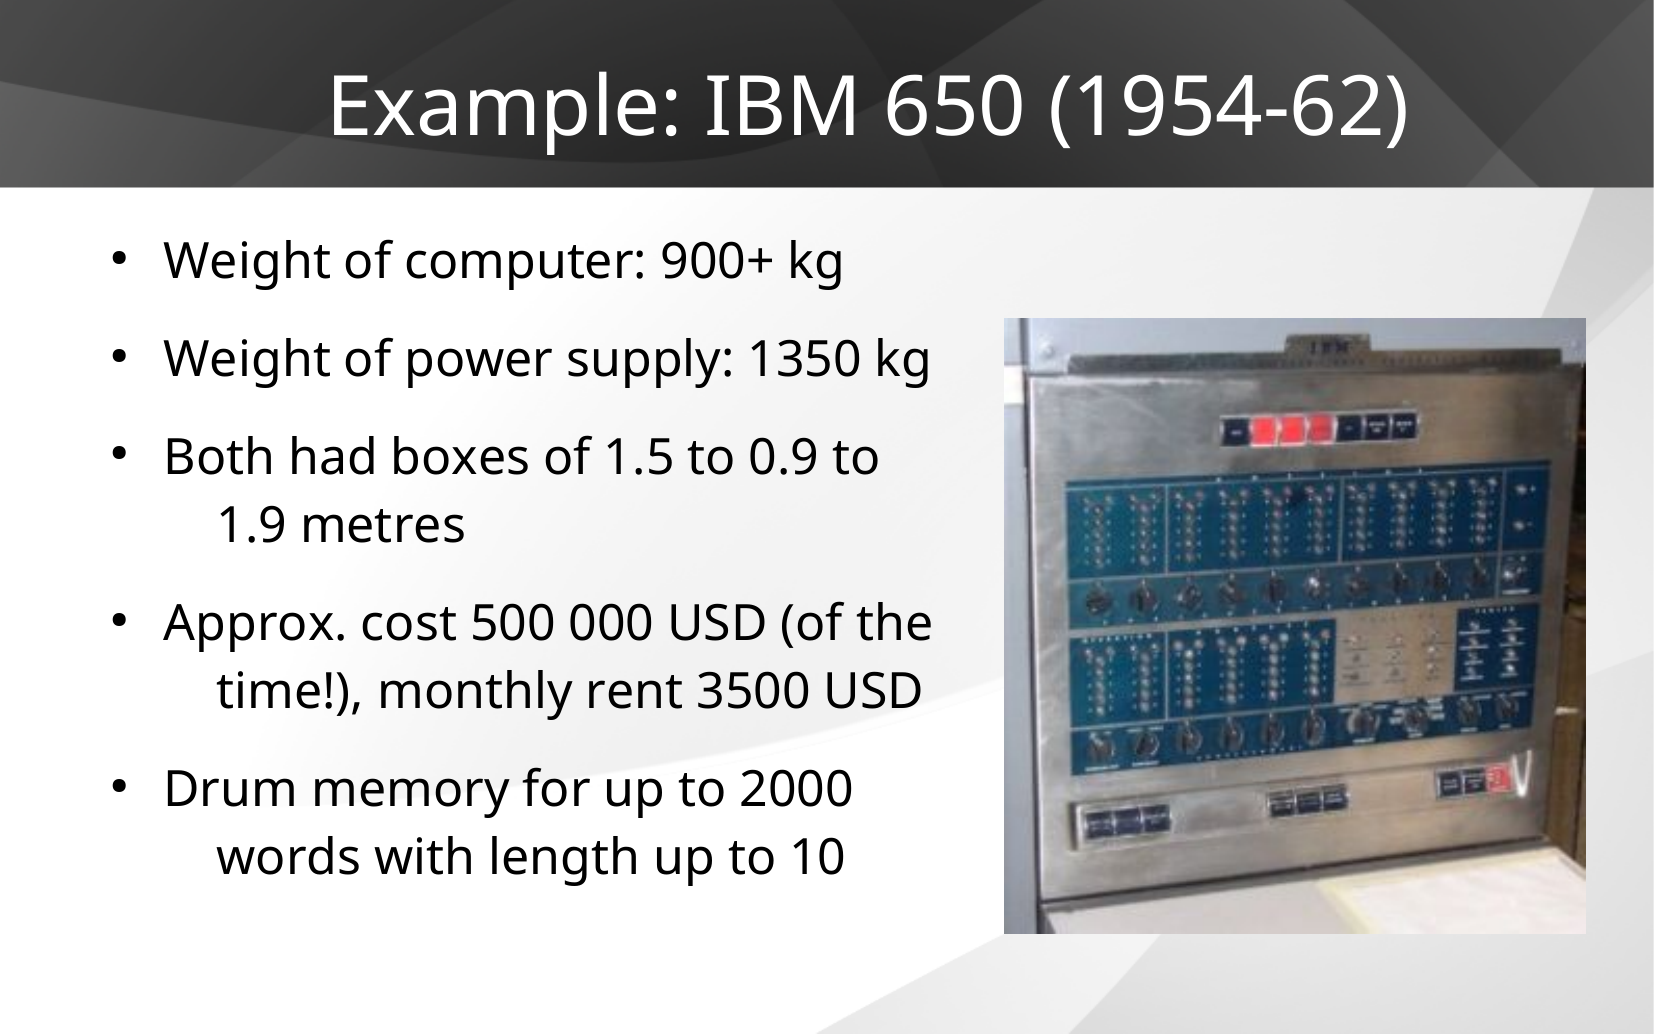

# Example: IBM 650 (1954-62)
Weight of computer: 900+ kg
Weight of power supply: 1350 kg
Both had boxes of 1.5 to 0.9 to 1.9 metres
Approx. cost 500 000 USD (of the time!), monthly rent 3500 USD
Drum memory for up to 2000 words with length up to 10